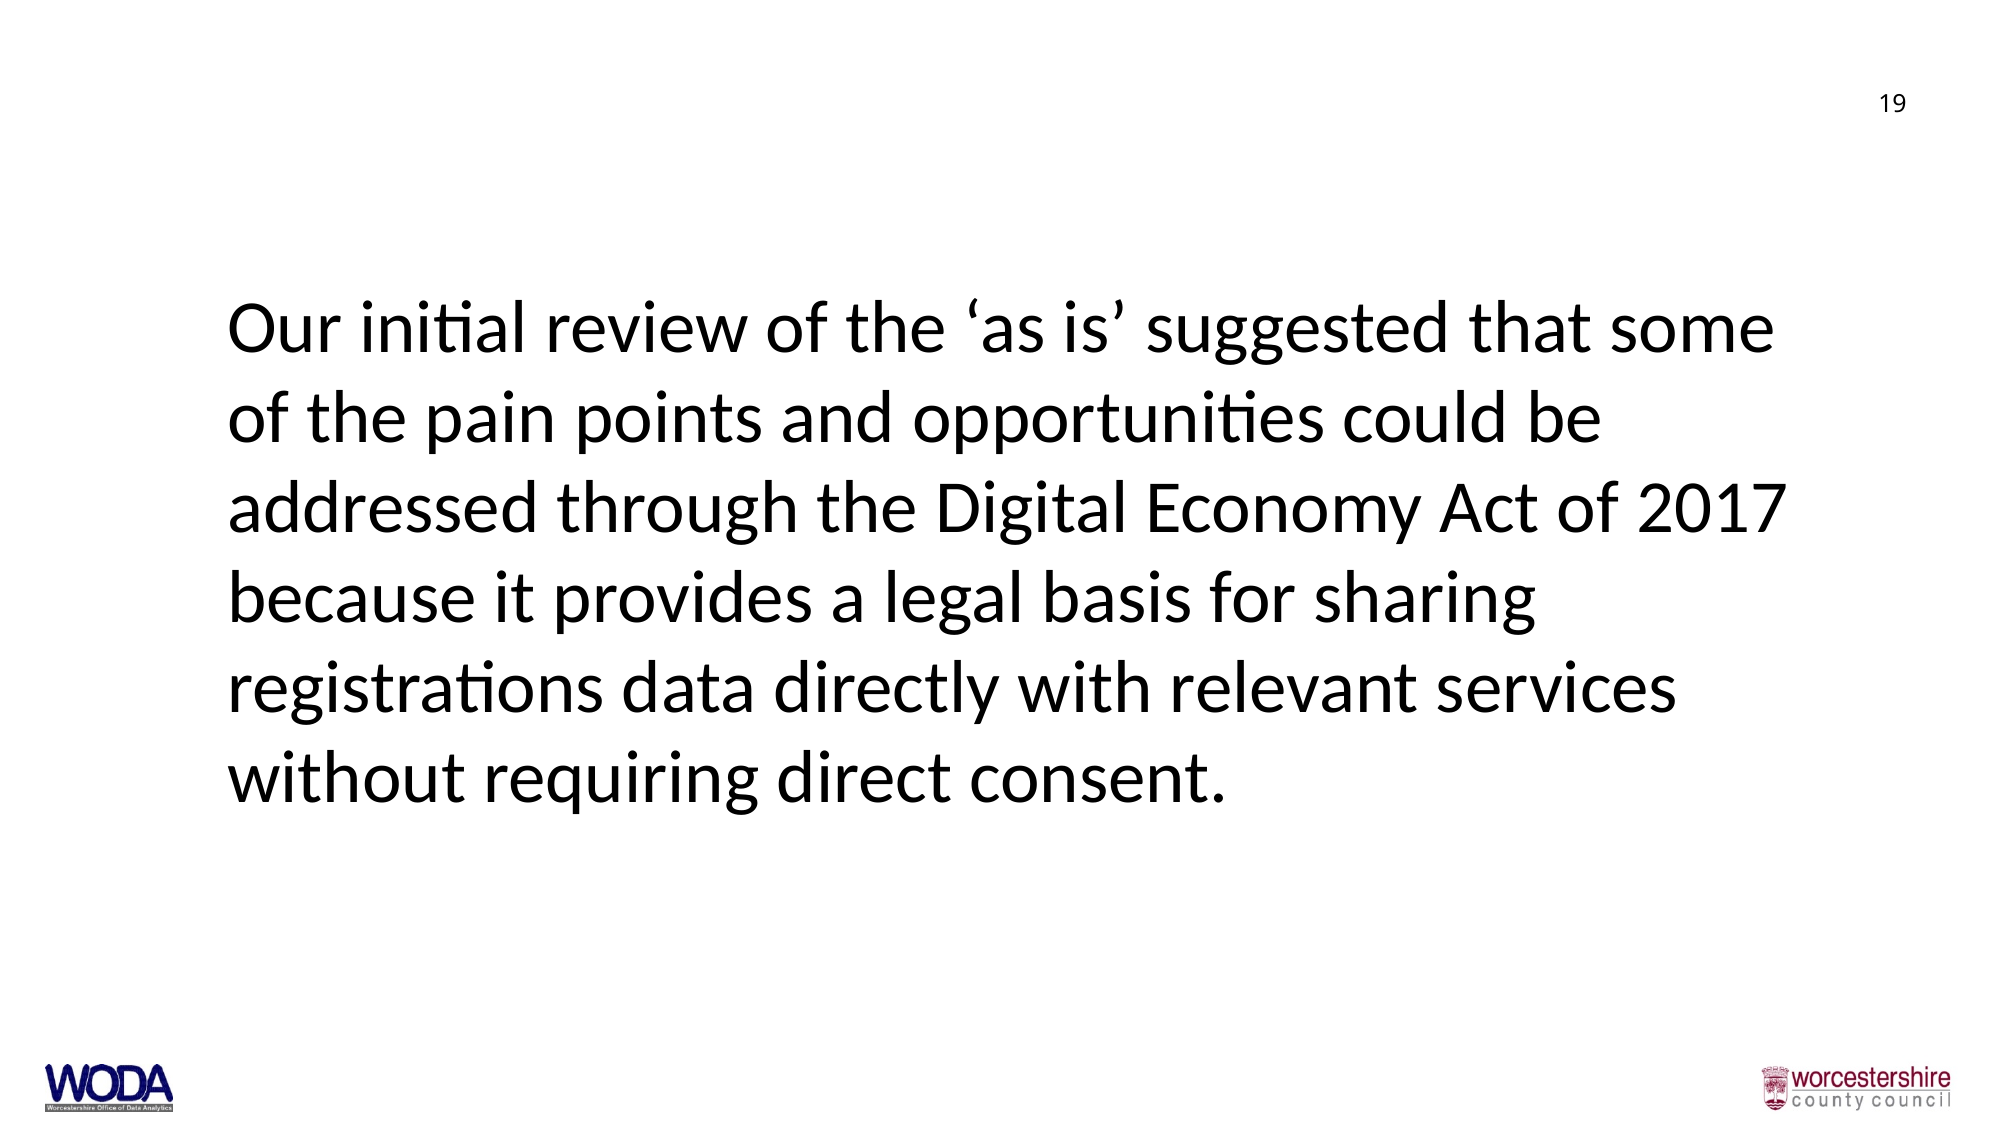

Our initial review of the ‘as is’ suggested that some of the pain points and opportunities could be addressed through the Digital Economy Act of 2017 because it provides a legal basis for sharing registrations data directly with relevant services without requiring direct consent.